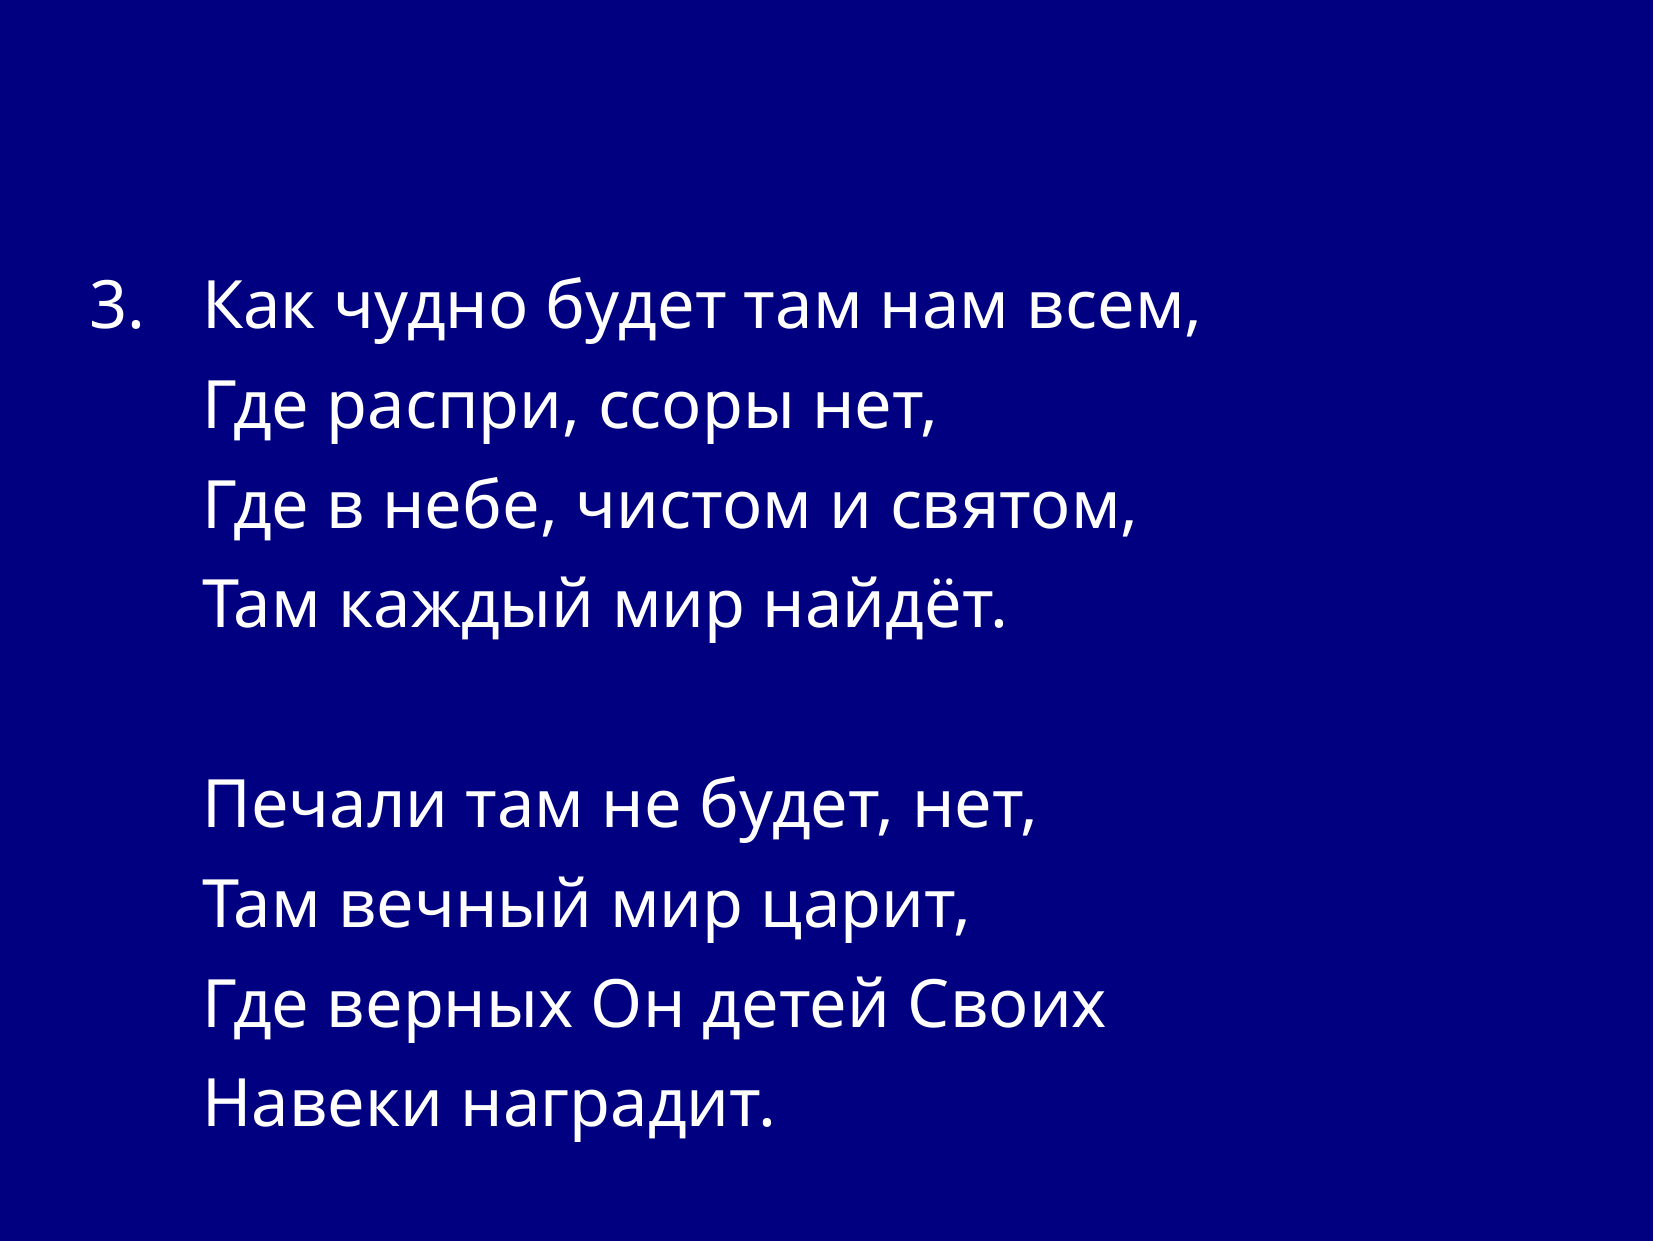

3.	Как чудно будет там нам всем,
	Где распри, ссоры нет,
	Где в небе, чистом и святом,
	Там каждый мир найдёт.
	Печали там не будет, нет,
	Там вечный мир царит,
	Где верных Он детей Своих
	Навеки наградит.